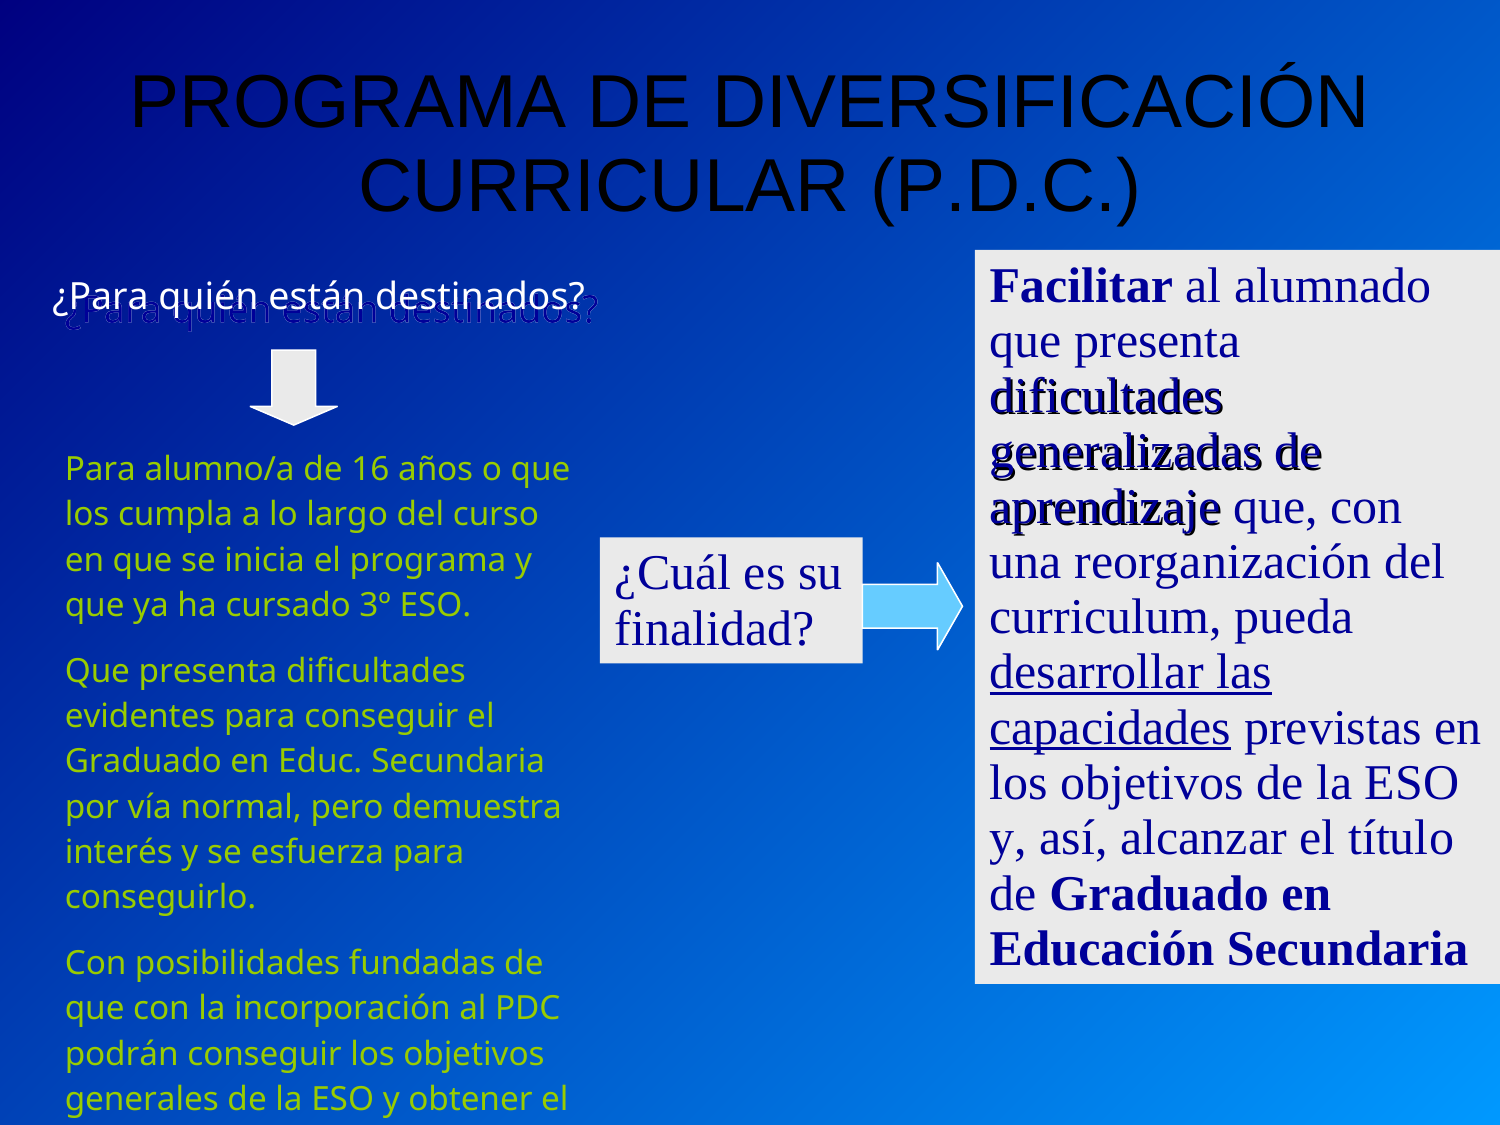

# PROGRAMA DE DIVERSIFICACIÓN CURRICULAR (P.D.C.)
Facilitar al alumnado que presenta dificultades generalizadas de aprendizaje que, con una reorganización del curriculum, pueda desarrollar las capacidades previstas en los objetivos de la ESO y, así, alcanzar el título de Graduado en Educación Secundaria
¿Para quién están destinados?
Para alumno/a de 16 años o que los cumpla a lo largo del curso en que se inicia el programa y que ya ha cursado 3º ESO.
Que presenta dificultades evidentes para conseguir el Graduado en Educ. Secundaria por vía normal, pero demuestra interés y se esfuerza para conseguirlo.
Con posibilidades fundadas de que con la incorporación al PDC podrán conseguir los objetivos generales de la ESO y obtener el título de Graduado Ed. Secundaria
¿Cuál es su finalidad?